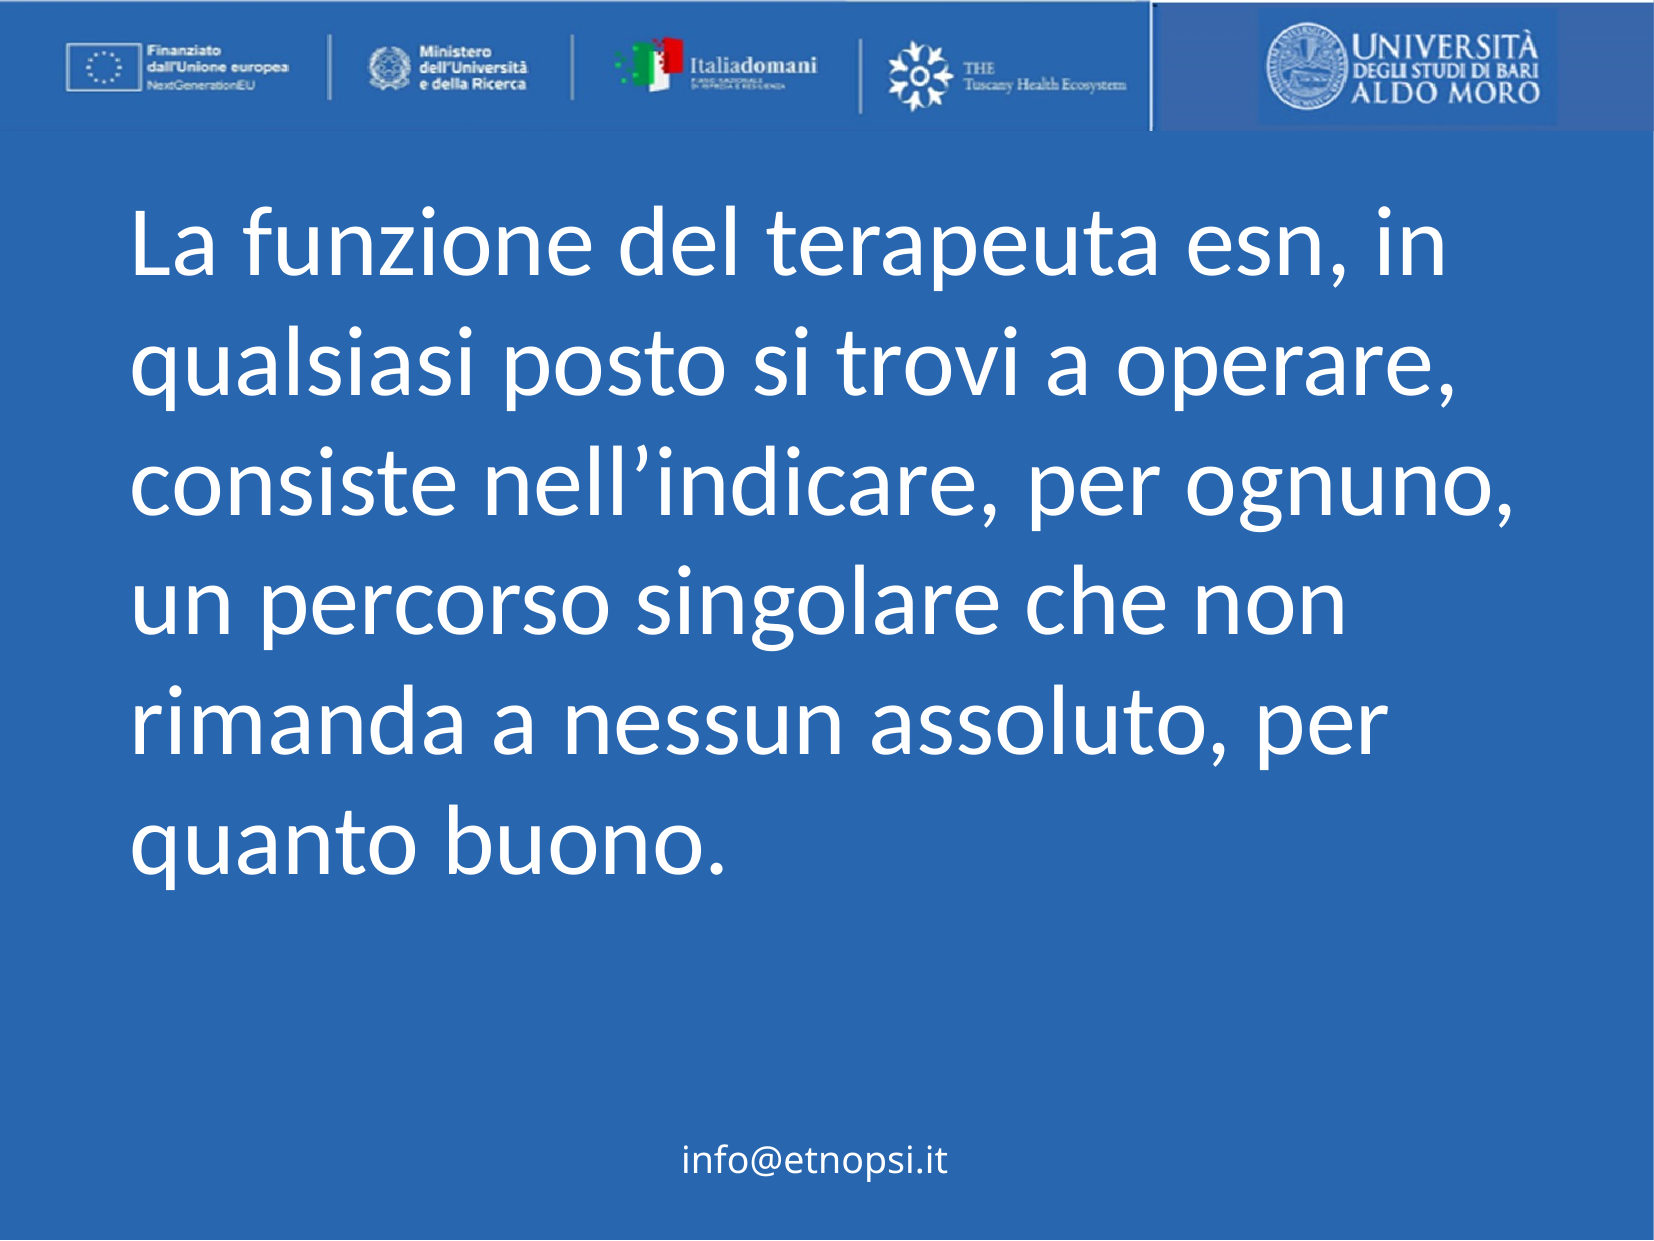

# La funzione del terapeuta esn, in qualsiasi posto si trovi a operare, consiste nell’indicare, per ognuno, un percorso singolare che non rimanda a nessun assoluto, per quanto buono.
							 info@etnopsi.it